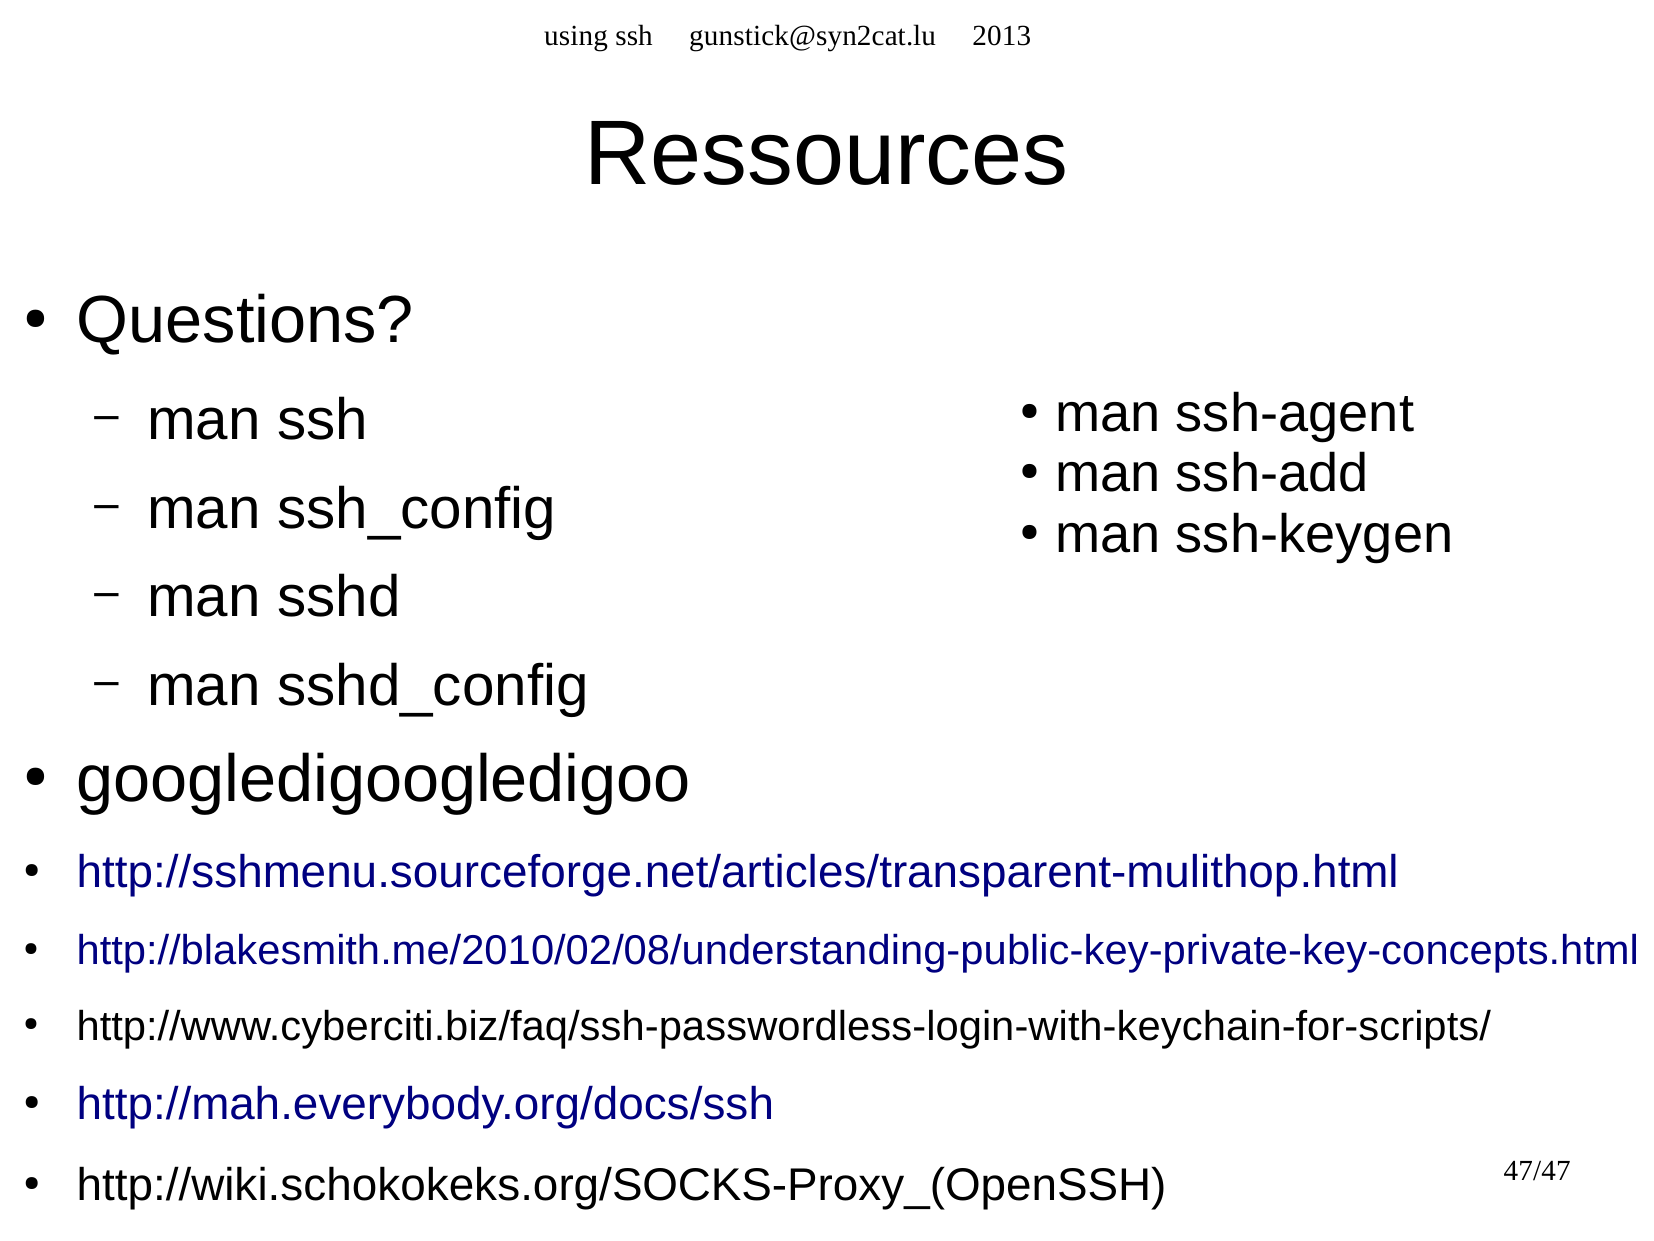

using ssh gunstick@syn2cat.lu 2013
# Ressources
Questions?
man ssh
man ssh_config
man sshd
man sshd_config
googledigoogledigoo
http://sshmenu.sourceforge.net/articles/transparent-mulithop.html
http://blakesmith.me/2010/02/08/understanding-public-key-private-key-concepts.html
http://www.cyberciti.biz/faq/ssh-passwordless-login-with-keychain-for-scripts/
http://mah.everybody.org/docs/ssh
http://wiki.schokokeks.org/SOCKS-Proxy_(OpenSSH)
man ssh-agent
man ssh-add
man ssh-keygen
47